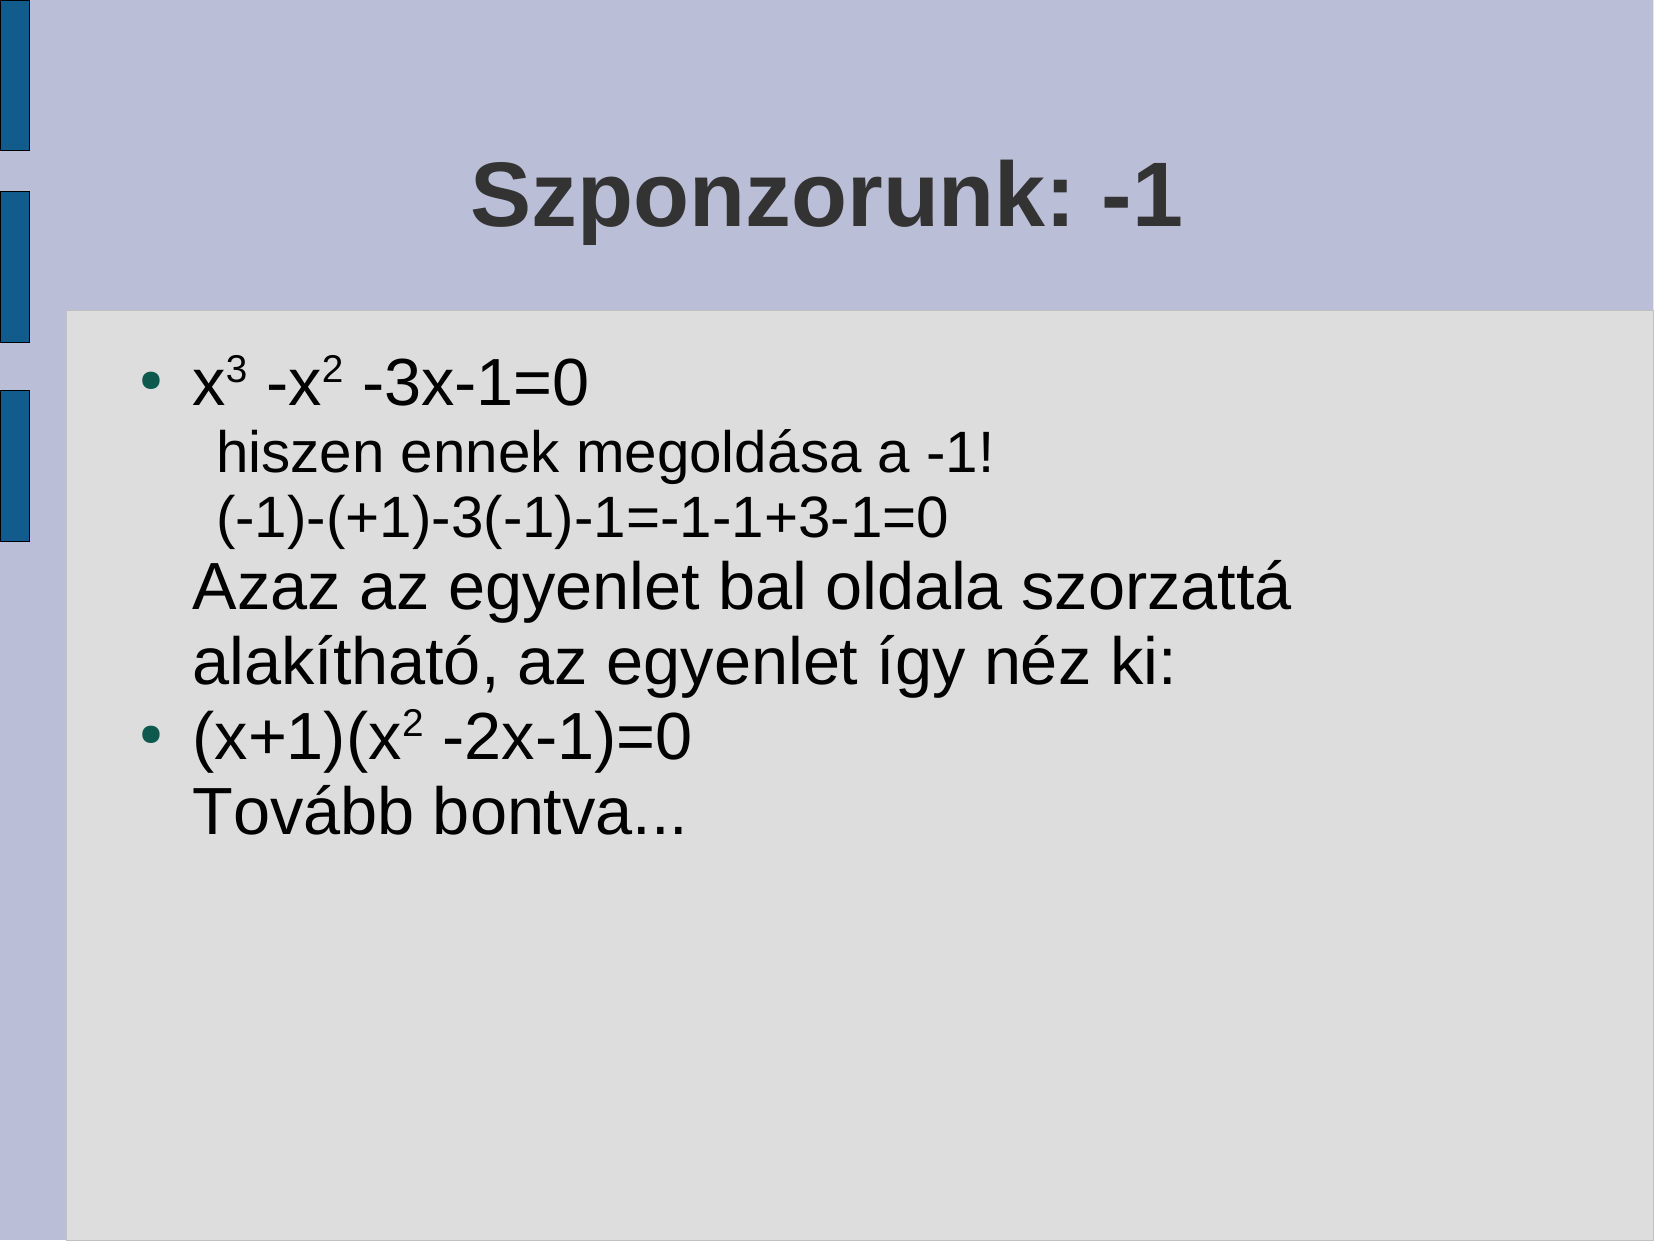

# Szponzorunk: -1
x3-x2-3x-1=0
hiszen ennek megoldása a -1!
(-1)-(+1)-3(-1)-1=-1-1+3-1=0
Azaz az egyenlet bal oldala szorzattá alakítható, az egyenlet így néz ki:
(x+1)(x2-2x-1)=0
Tovább bontva...